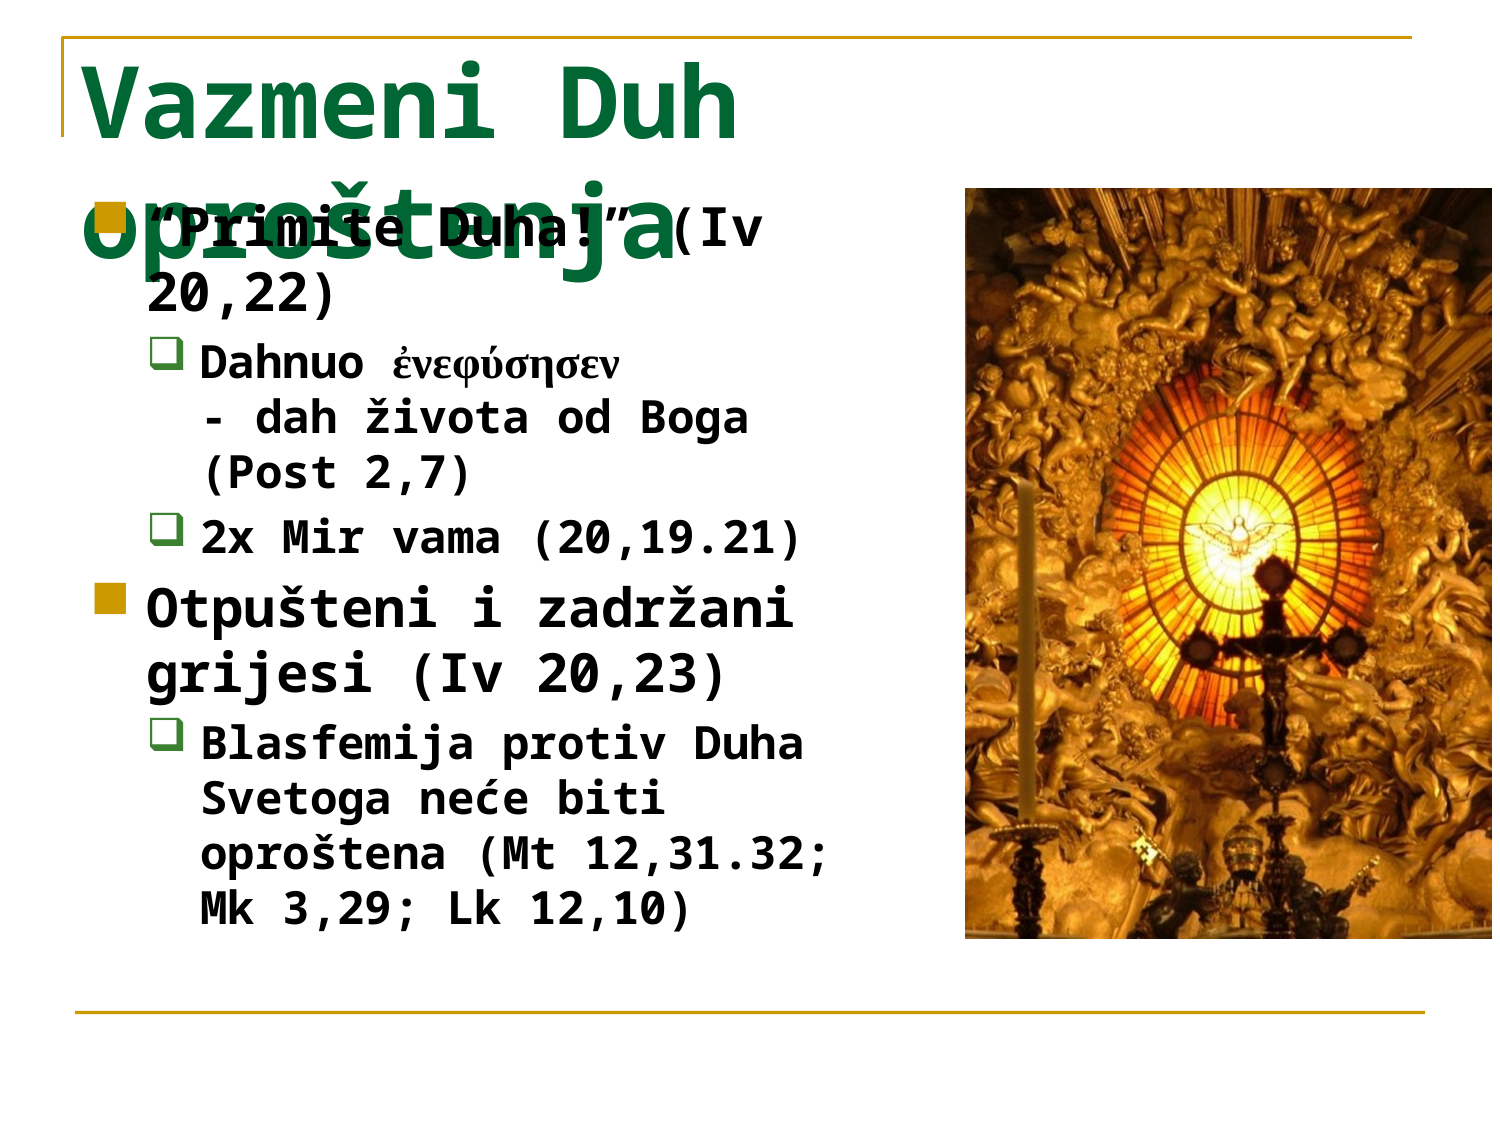

# Vazmeni Duh oproštenja
“Primite Duha!” (Iv 20,22)
Dahnuo ἐνεφύσησεν
- dah života od Boga
(Post 2,7)
2x Mir vama (20,19.21)
Otpušteni i zadržani grijesi (Iv 20,23)
Blasfemija protiv Duha Svetoga neće biti oproštena (Mt 12,31.32; Mk 3,29; Lk 12,10)